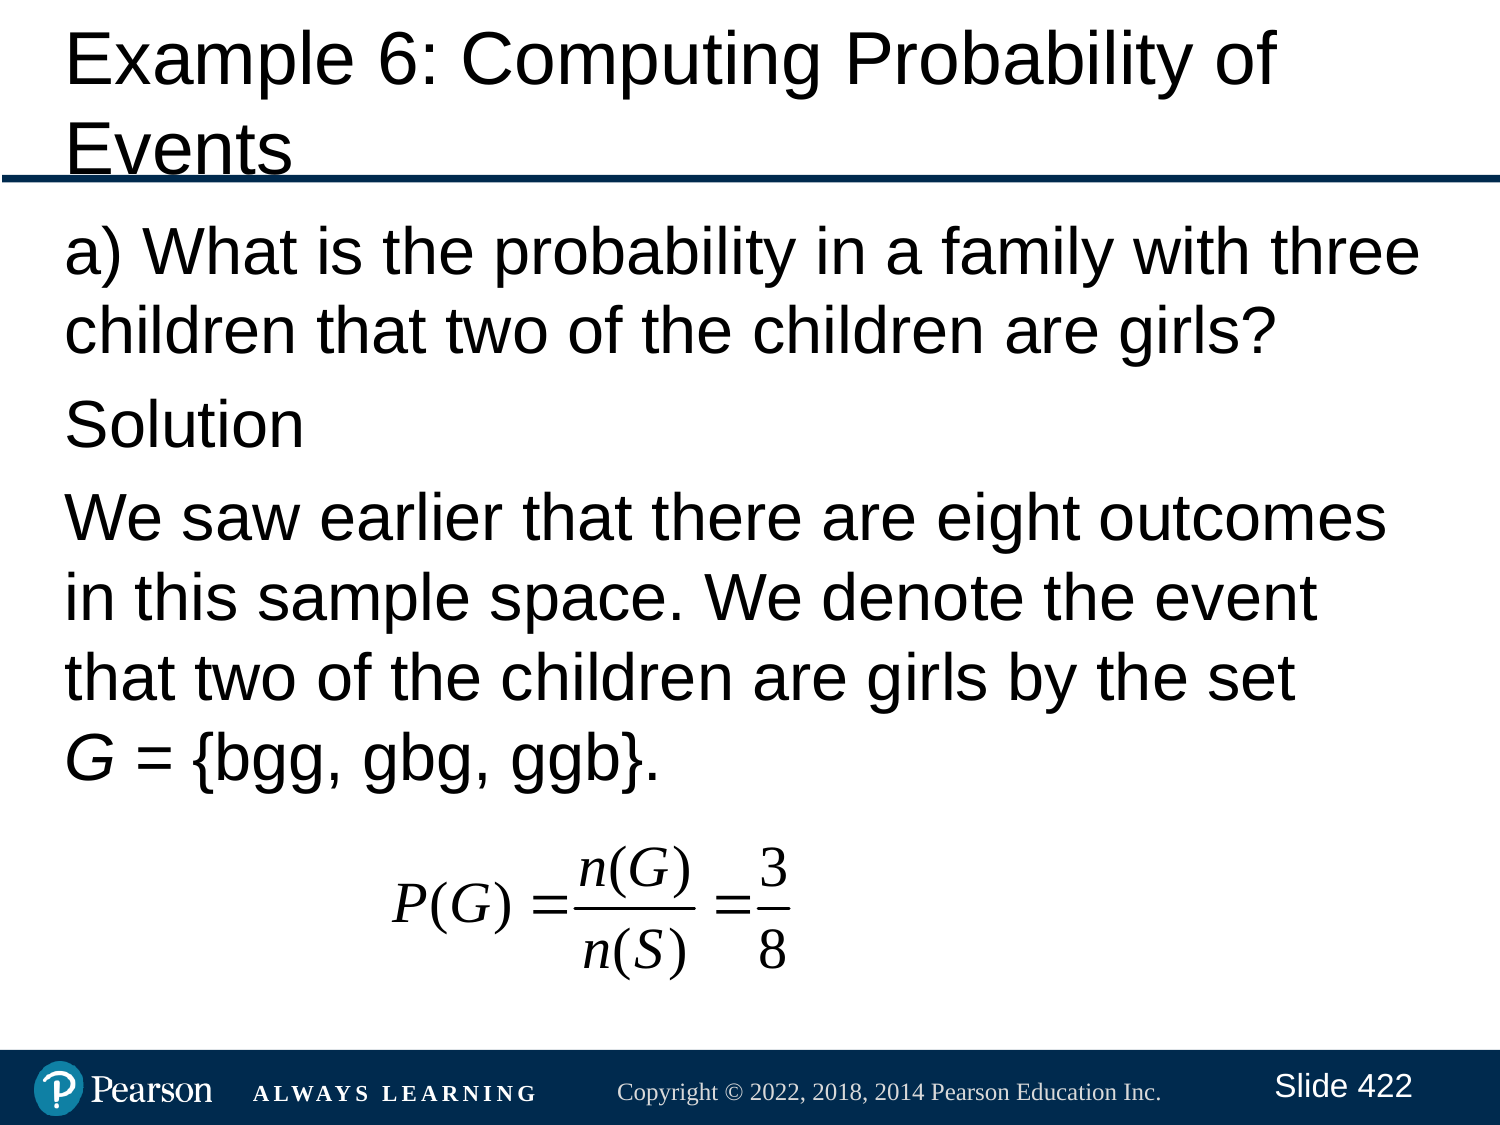

# Example 6: Computing Probability of Events
a) What is the probability in a family with three children that two of the children are girls?
Solution
We saw earlier that there are eight outcomes in this sample space. We denote the event that two of the children are girls by the set
G = {bgg, gbg, ggb}.